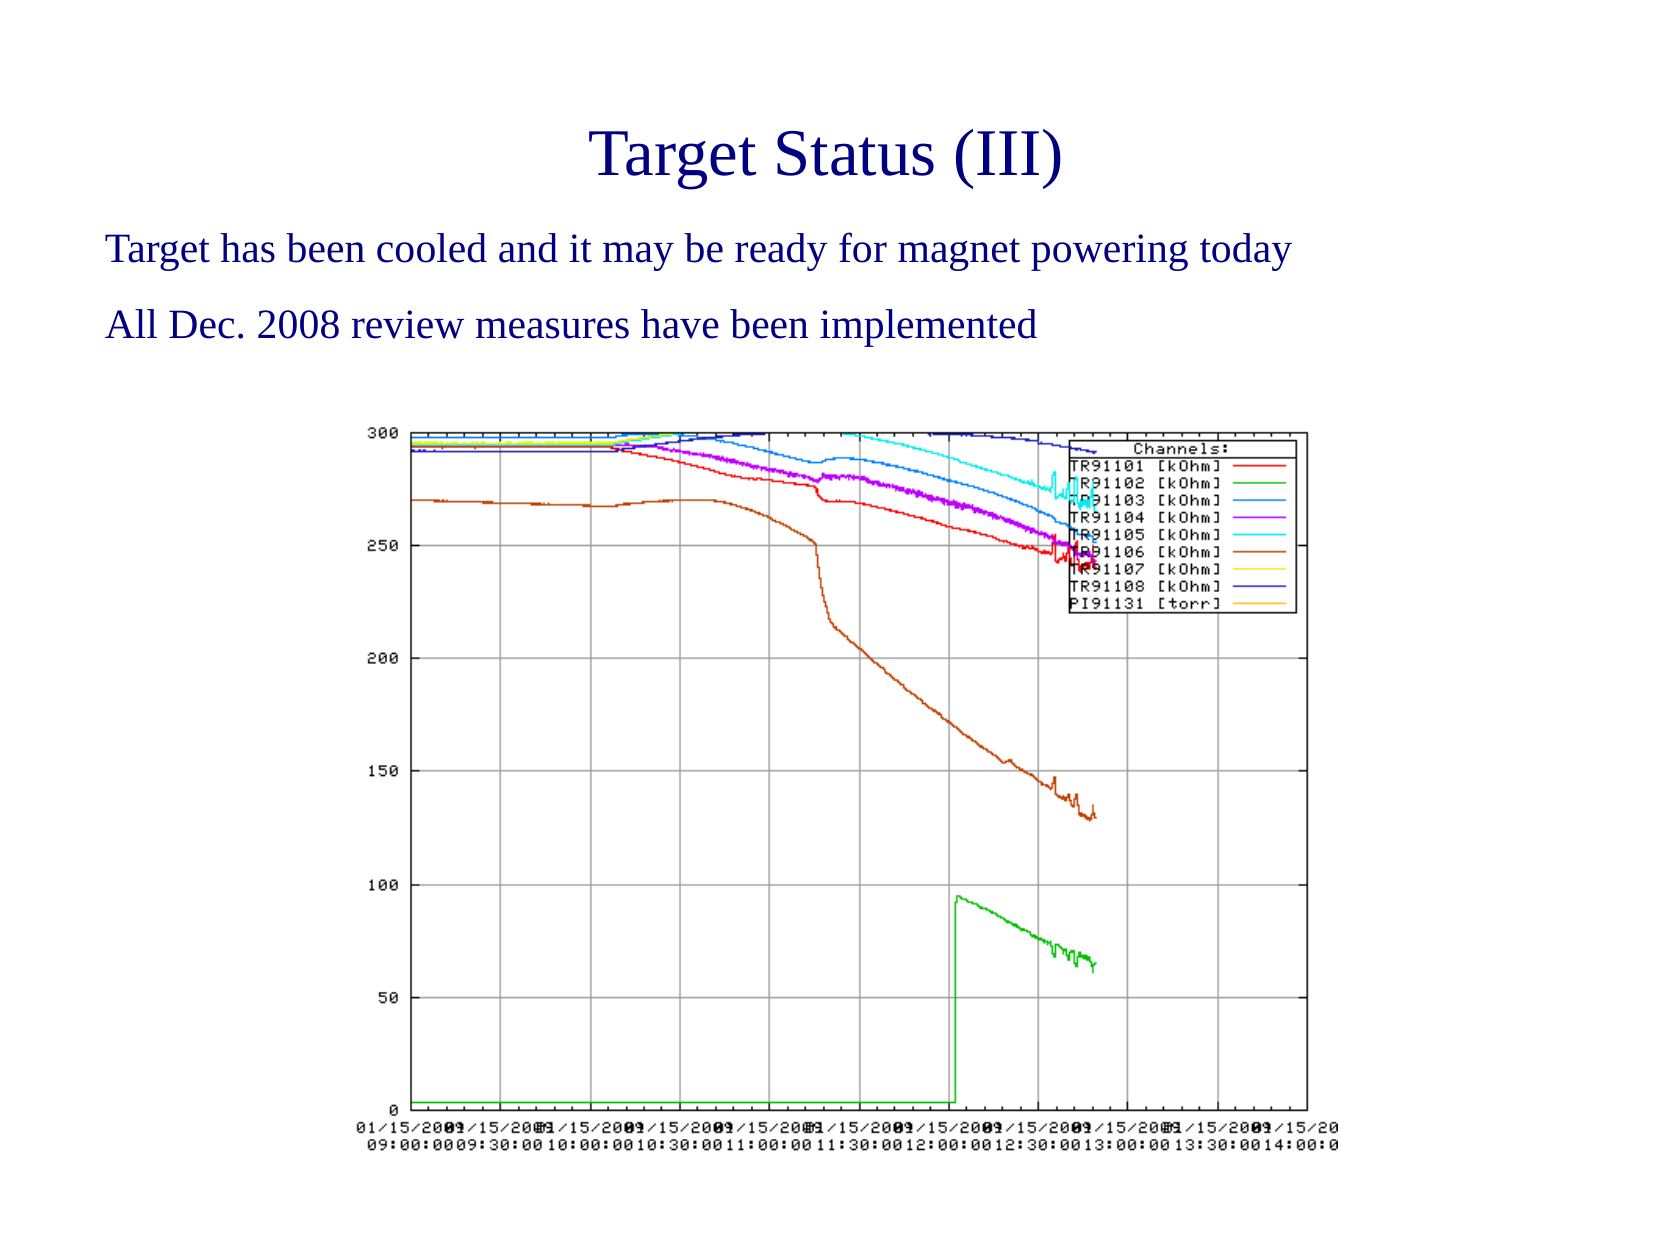

# Target Status (III)
Target has been cooled and it may be ready for magnet powering today
All Dec. 2008 review measures have been implemented